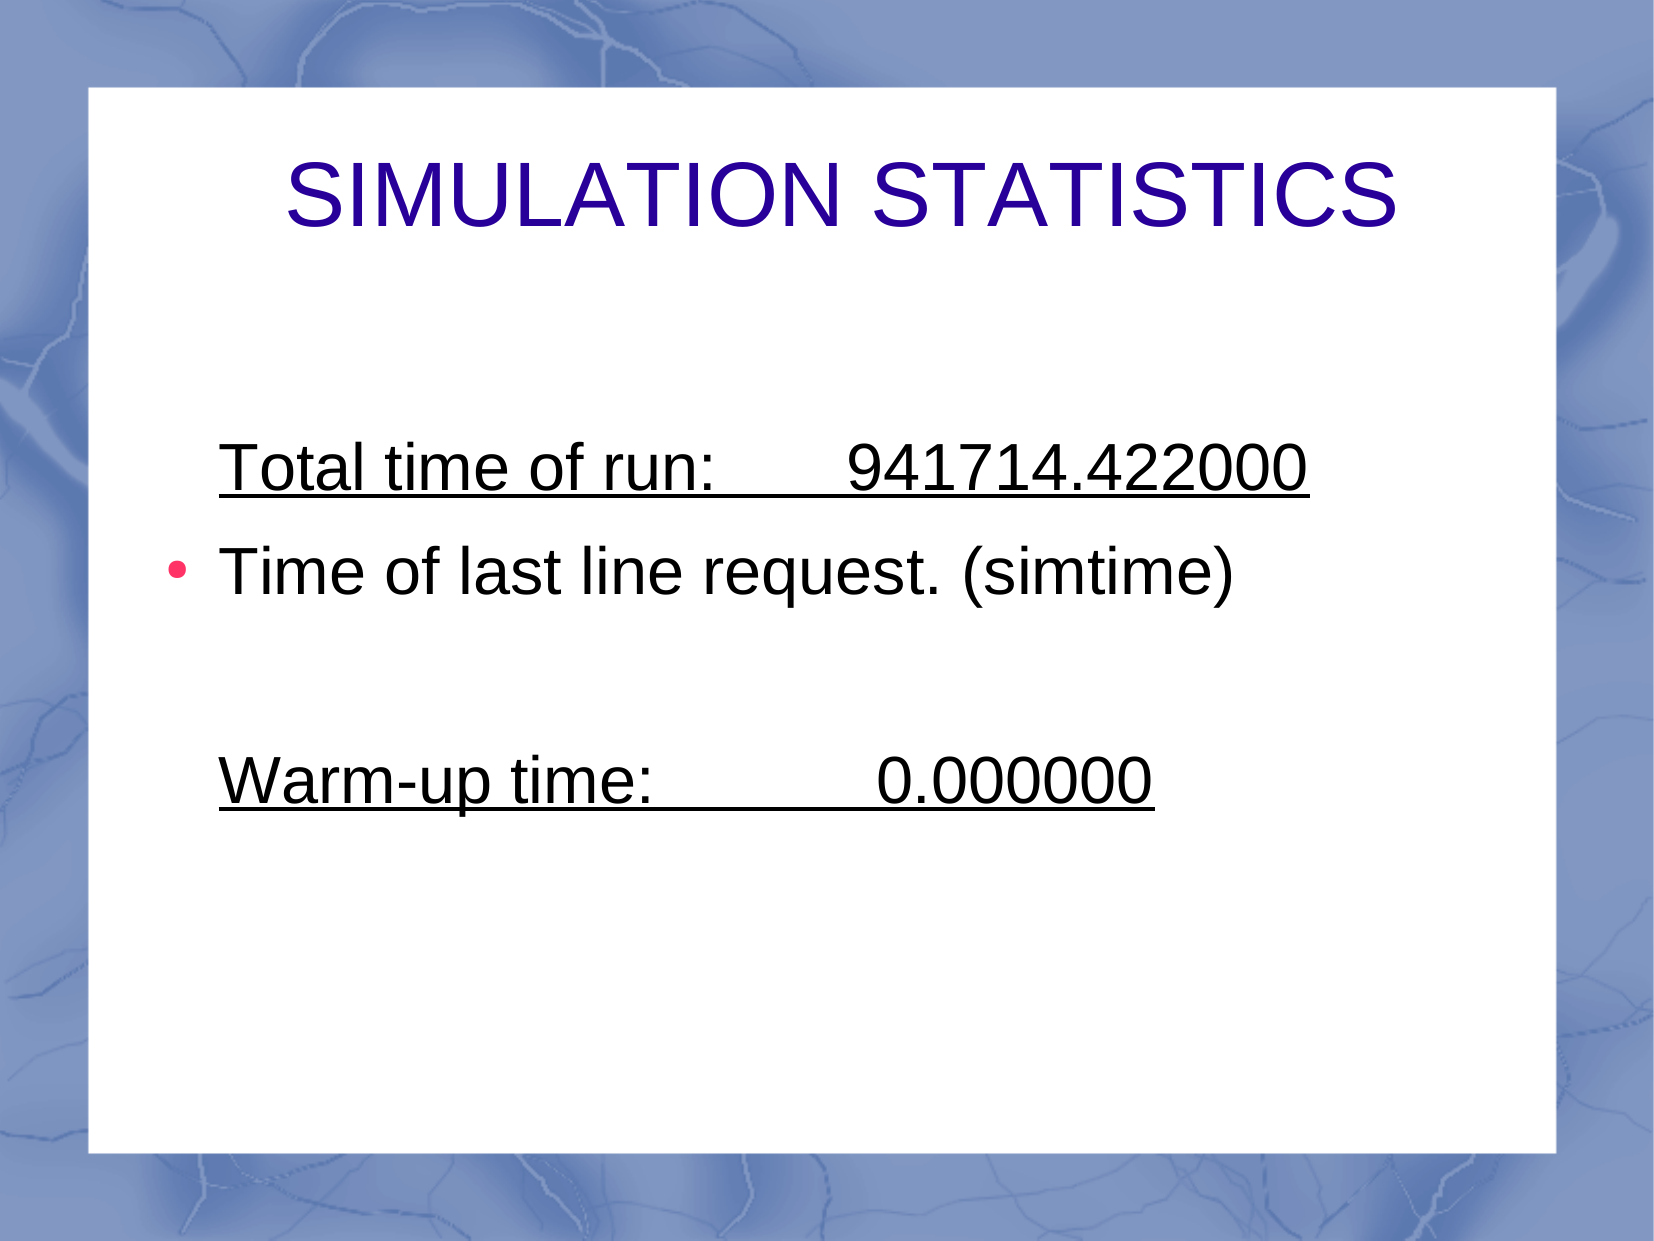

# SIMULATION STATISTICS
Total time of run: 941714.422000
Time of last line request. (simtime)
Warm-up time: 0.000000